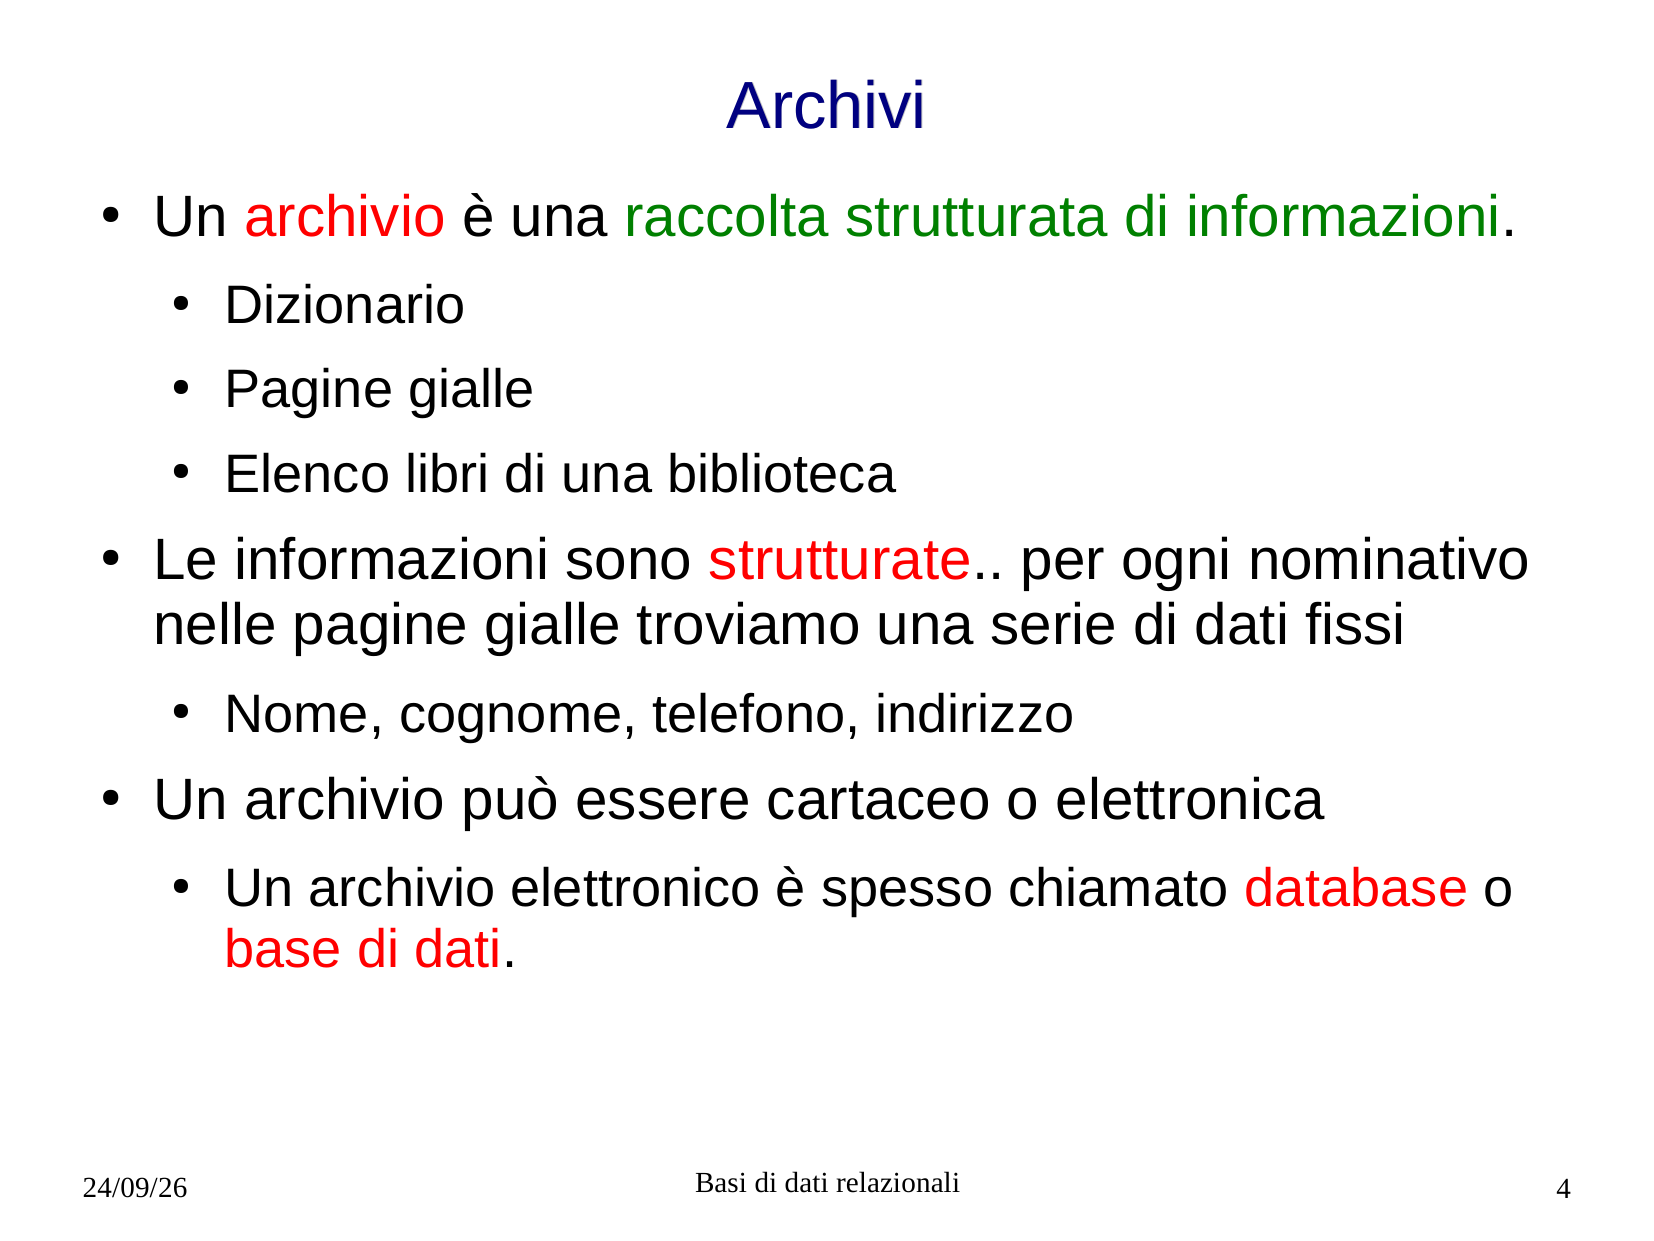

# Archivi
Un archivio è una raccolta strutturata di informazioni.
Dizionario
Pagine gialle
Elenco libri di una biblioteca
Le informazioni sono strutturate.. per ogni nominativo nelle pagine gialle troviamo una serie di dati fissi
Nome, cognome, telefono, indirizzo
Un archivio può essere cartaceo o elettronica
Un archivio elettronico è spesso chiamato database o base di dati.